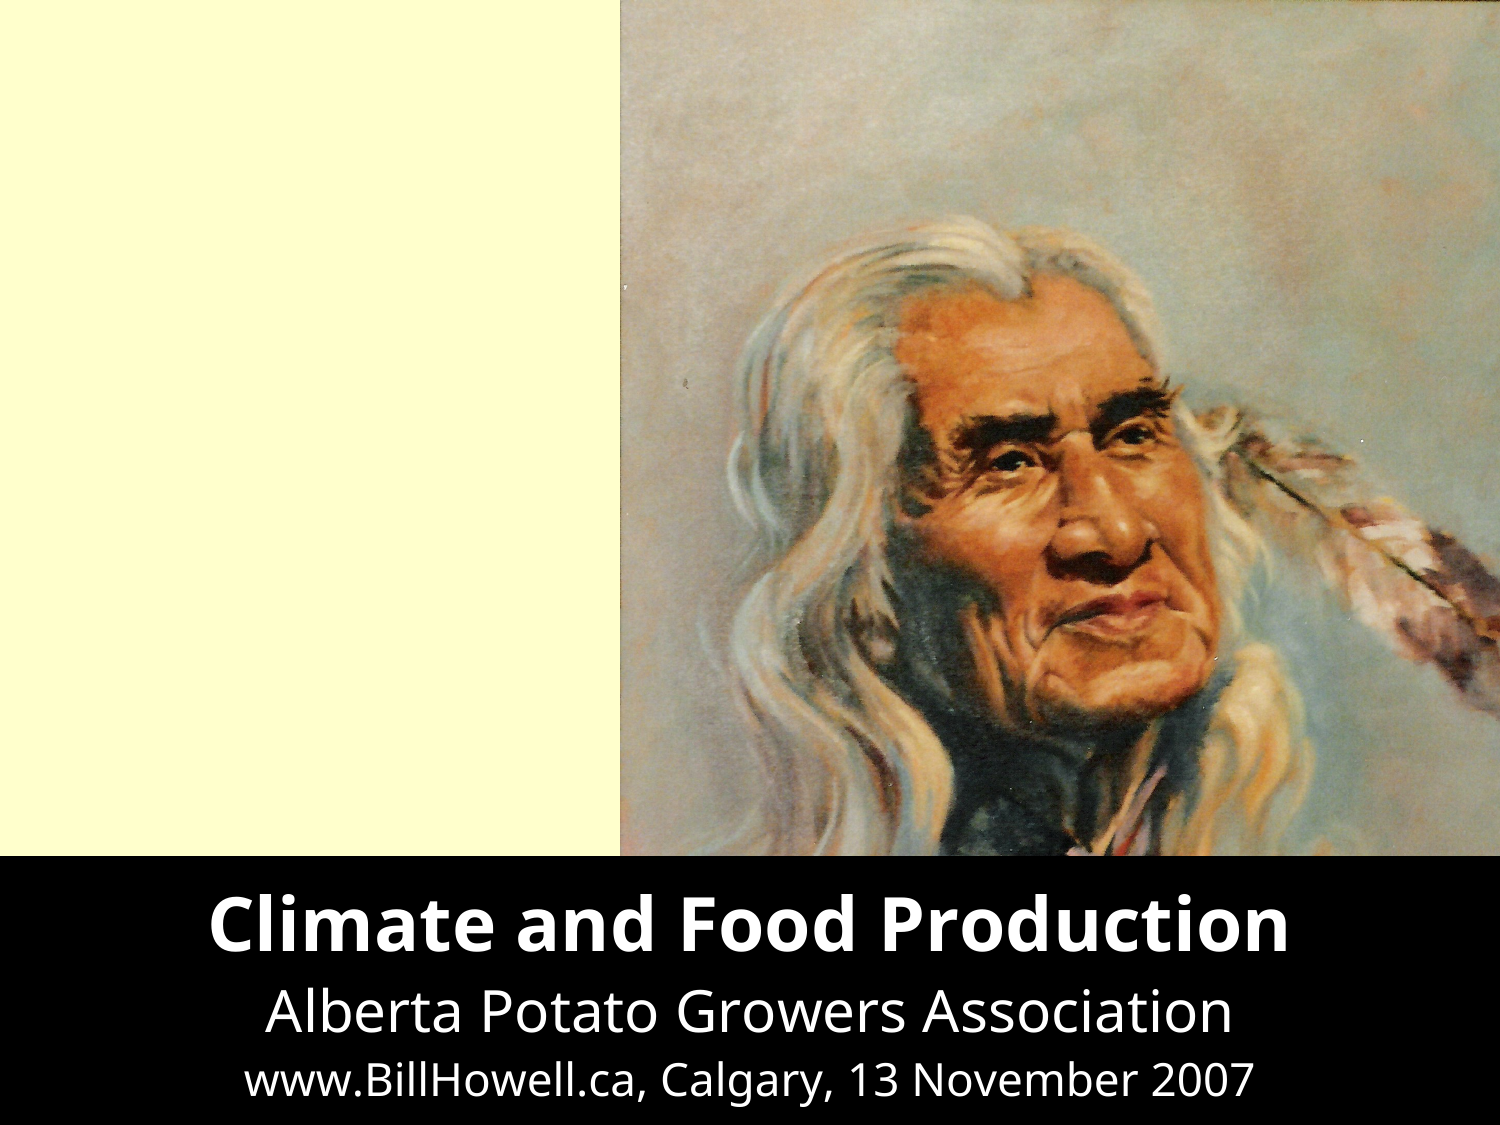

Climate and Food Production
Alberta Potato Growers Association
www.BillHowell.ca, Calgary, 13 November 2007